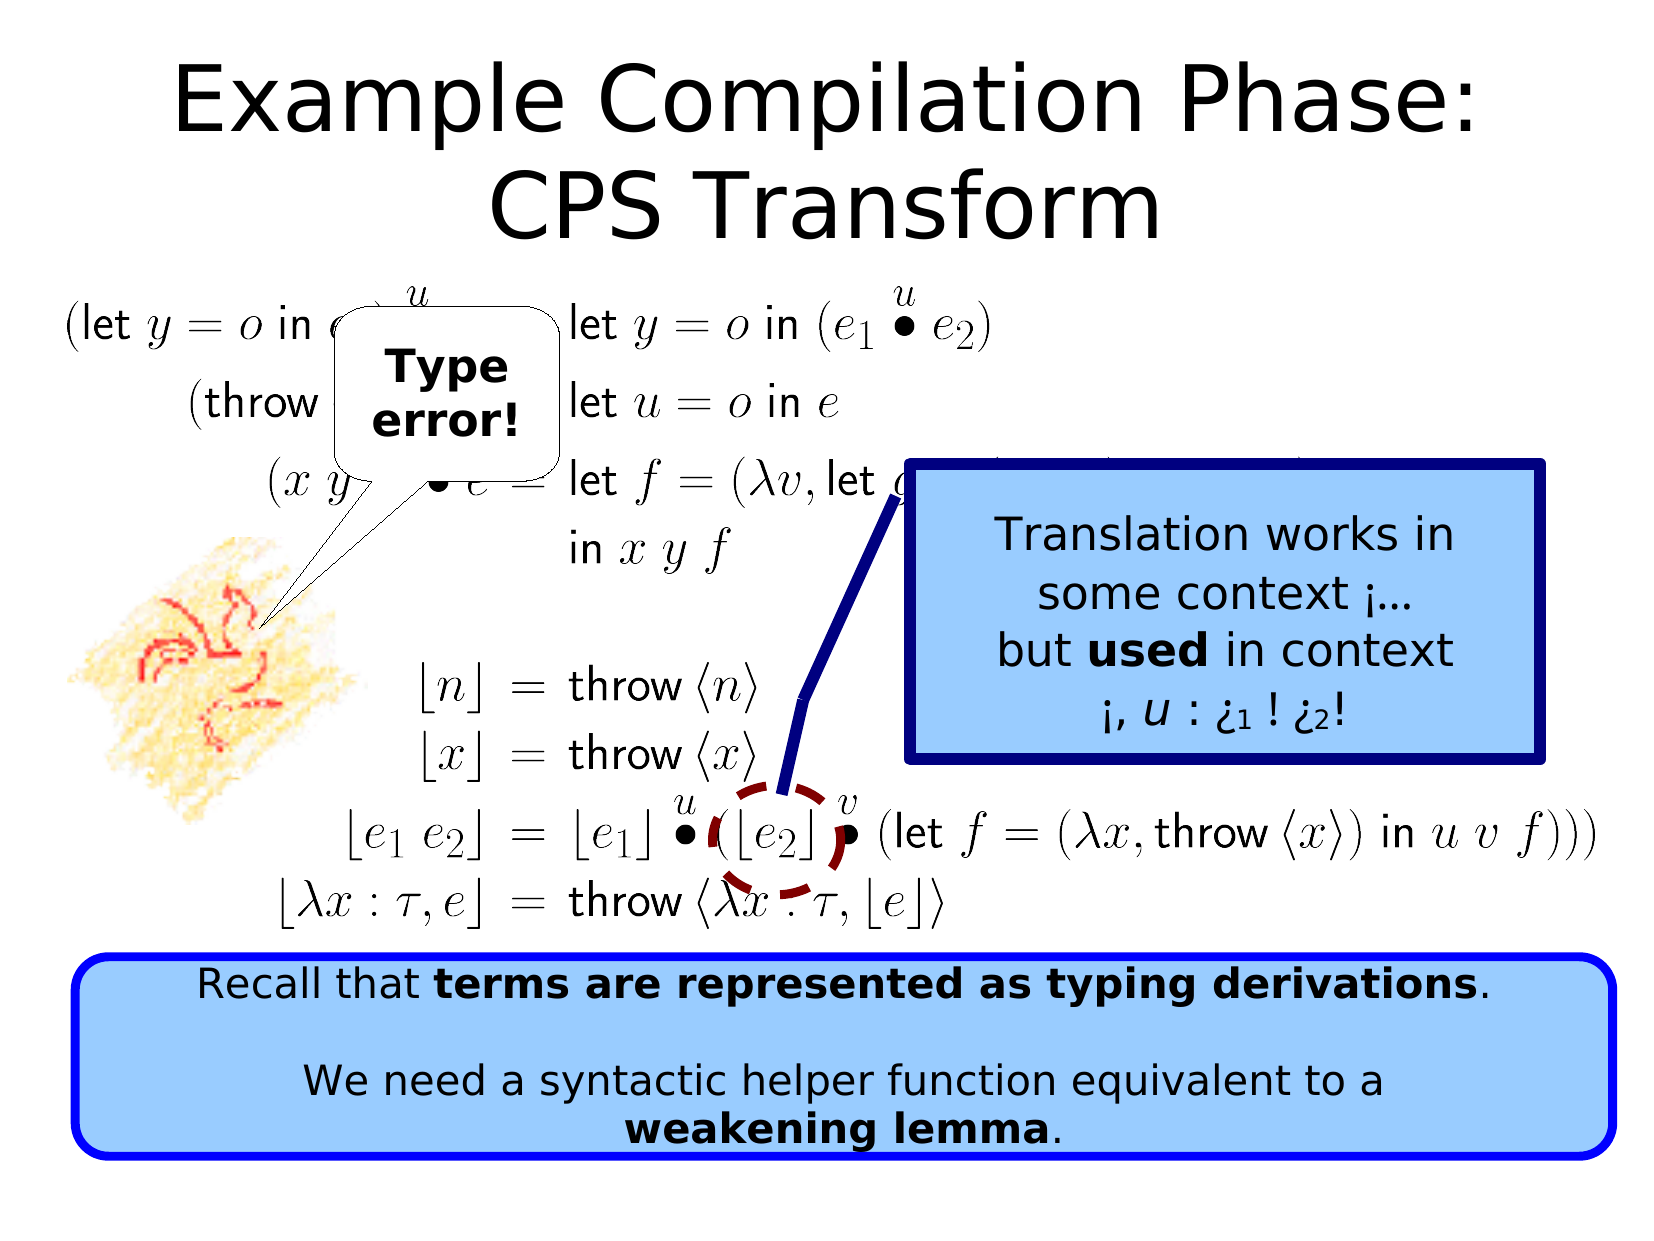

# Example Compilation Phase: CPS Transform
Type error!
Translation works in some context ¡...
but used in context
¡, u : ¿1 ! ¿2!
Recall that terms are represented as typing derivations.
We need a syntactic helper function equivalent to a
weakening lemma.
27